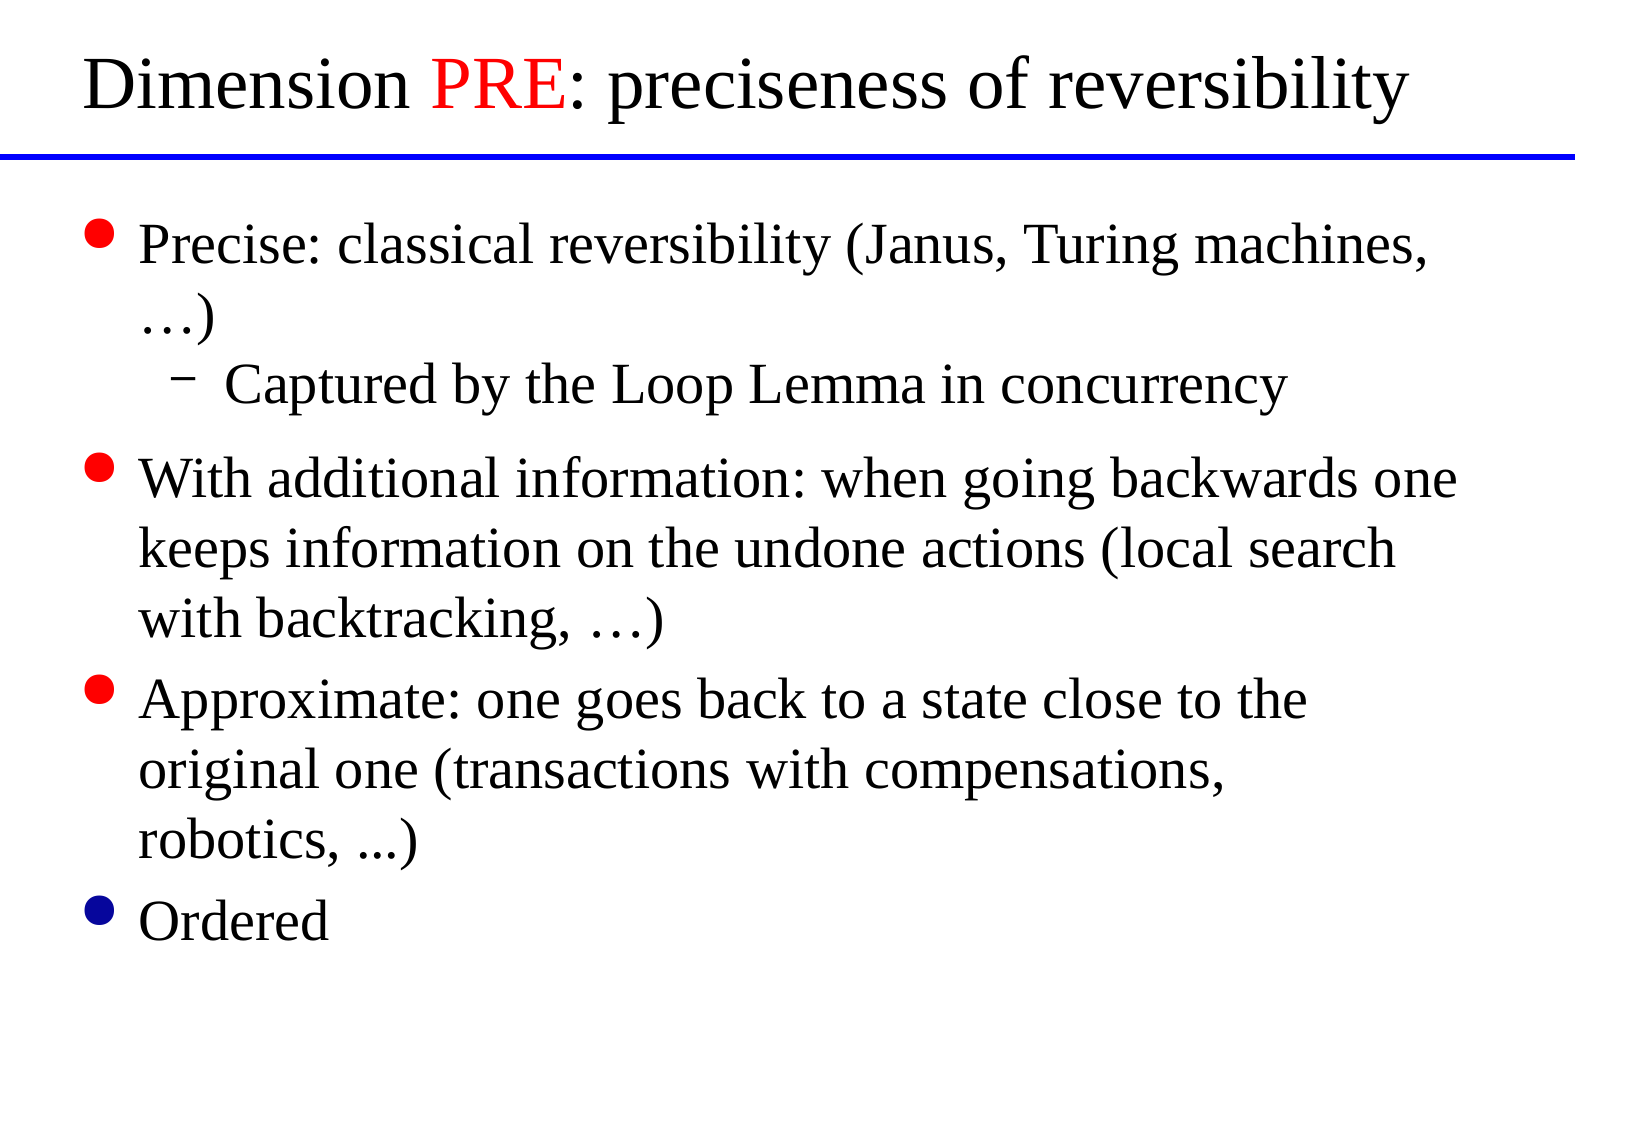

# Dimension PRE: preciseness of reversibility
Precise: classical reversibility (Janus, Turing machines, …)
Captured by the Loop Lemma in concurrency
With additional information: when going backwards one keeps information on the undone actions (local search with backtracking, …)
Approximate: one goes back to a state close to the original one (transactions with compensations, robotics, ...)
Ordered